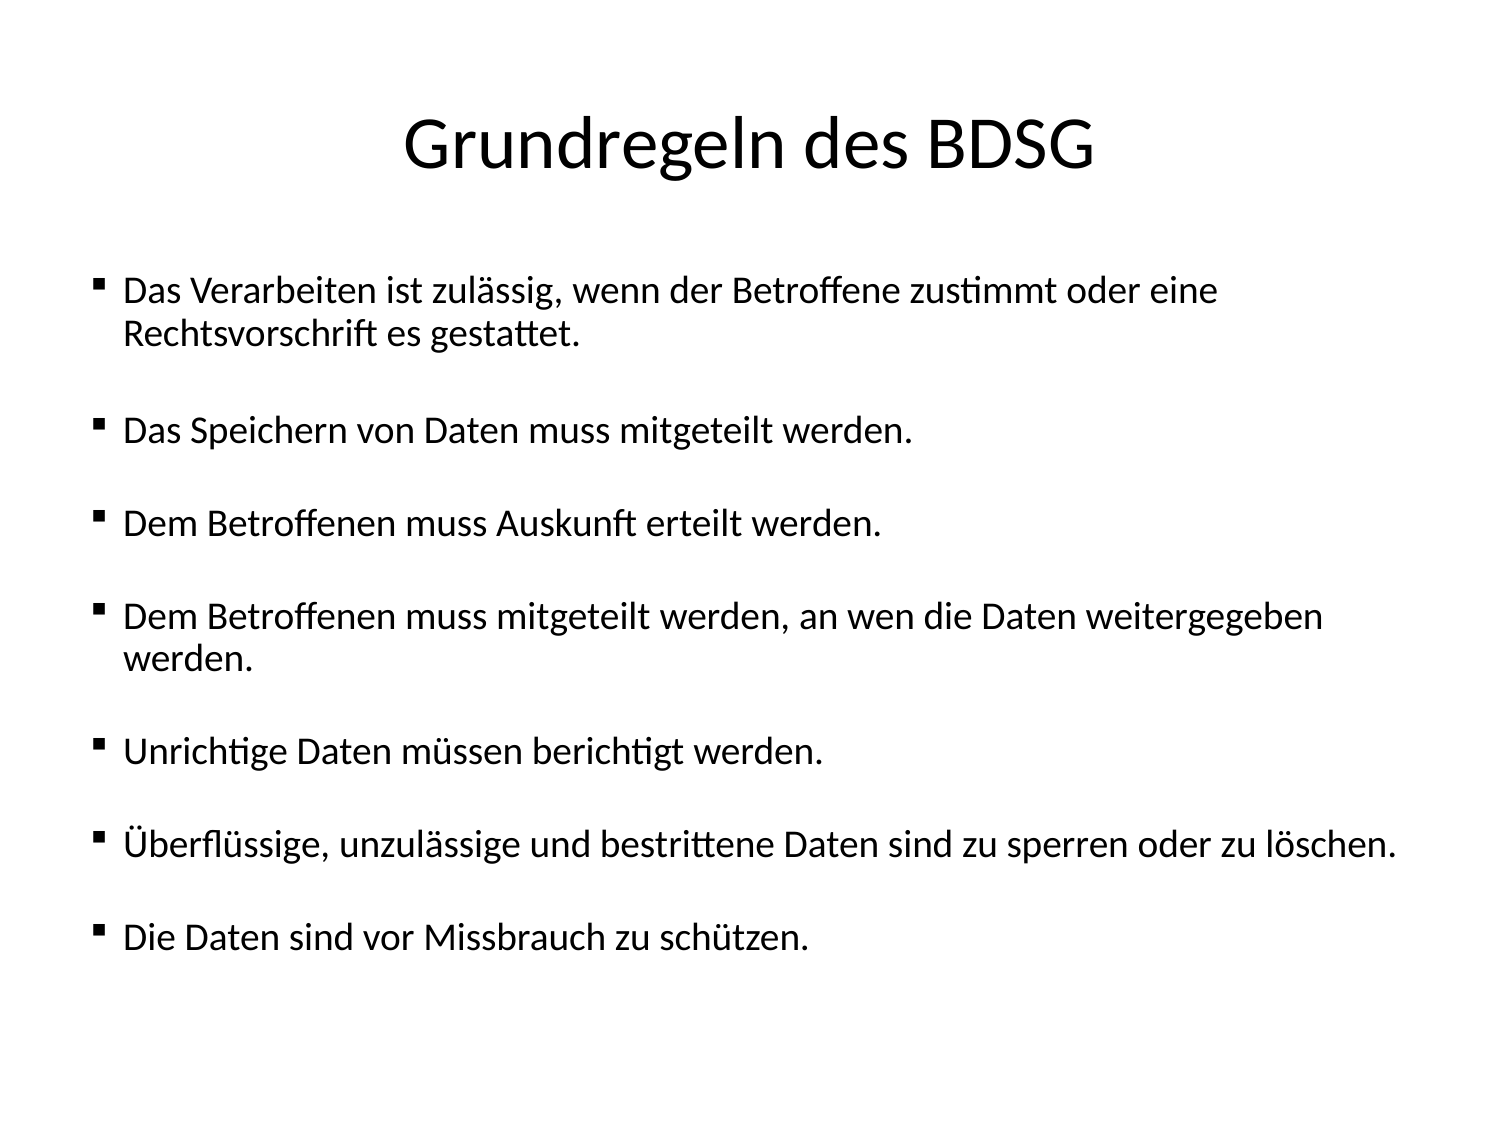

# Grundregeln des BDSG
Das Verarbeiten ist zulässig, wenn der Betroffene zustimmt oder eine Rechtsvorschrift es gestattet.
Das Speichern von Daten muss mitgeteilt werden.
Dem Betroffenen muss Auskunft erteilt werden.
Dem Betroffenen muss mitgeteilt werden, an wen die Daten weitergegeben werden.
Unrichtige Daten müssen berichtigt werden.
Überflüssige, unzulässige und bestrittene Daten sind zu sperren oder zu löschen.
Die Daten sind vor Missbrauch zu schützen.